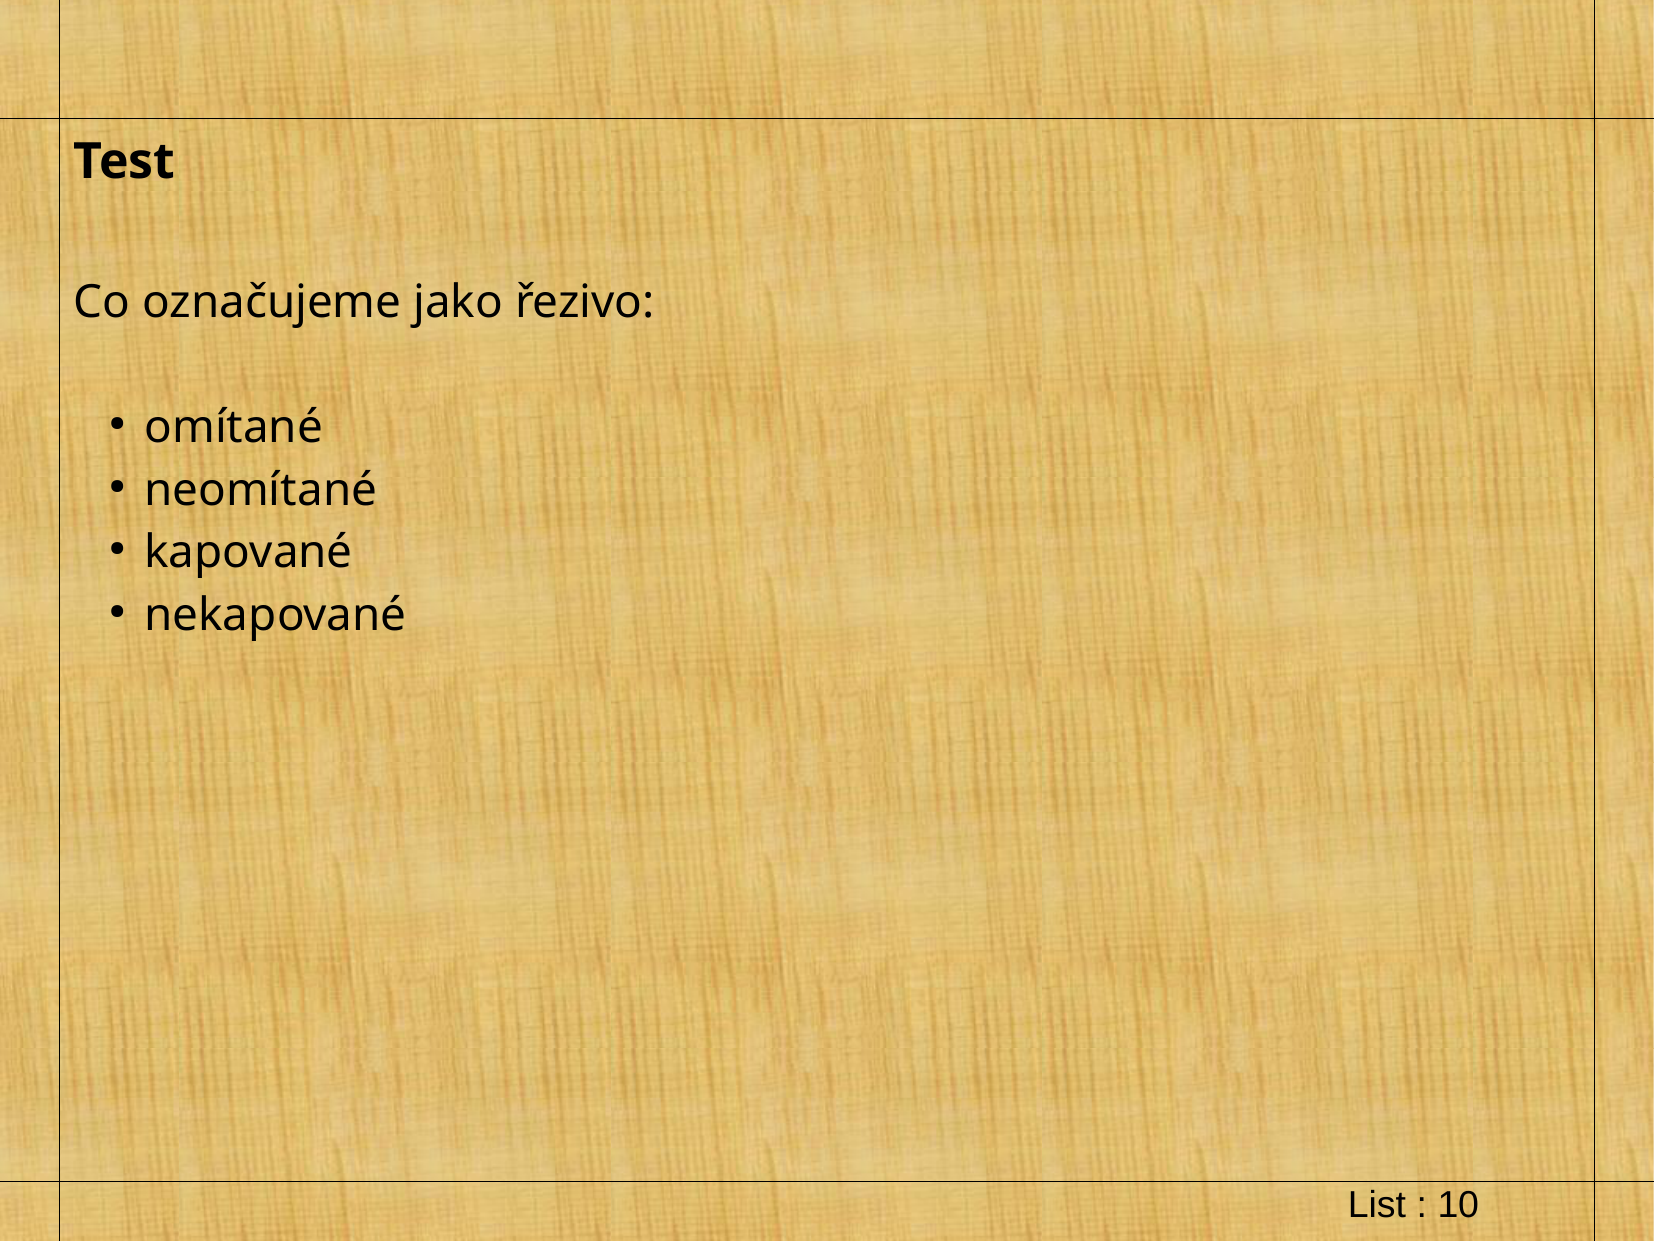

Test
Co označujeme jako řezivo:
omítané
neomítané
kapované
nekapované
List :